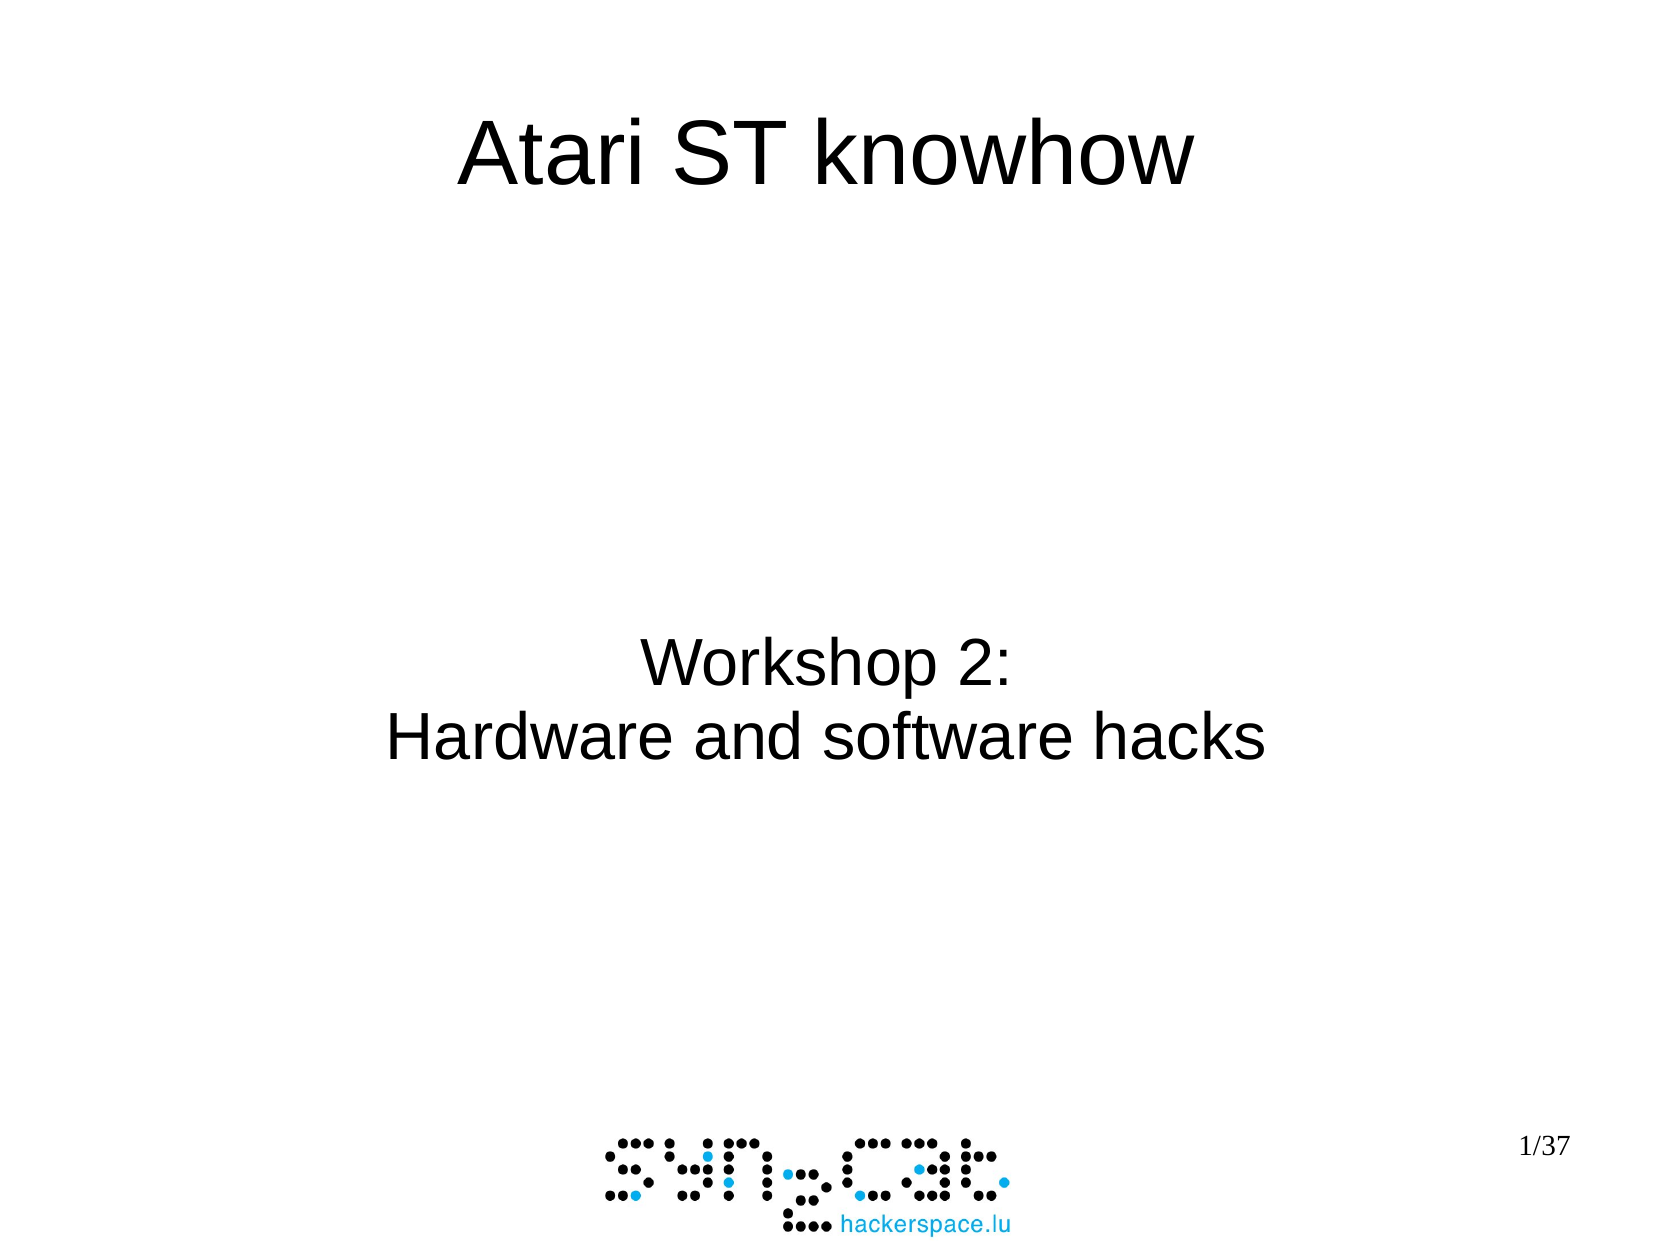

# Atari ST knowhow
Workshop 2:
Hardware and software hacks
1